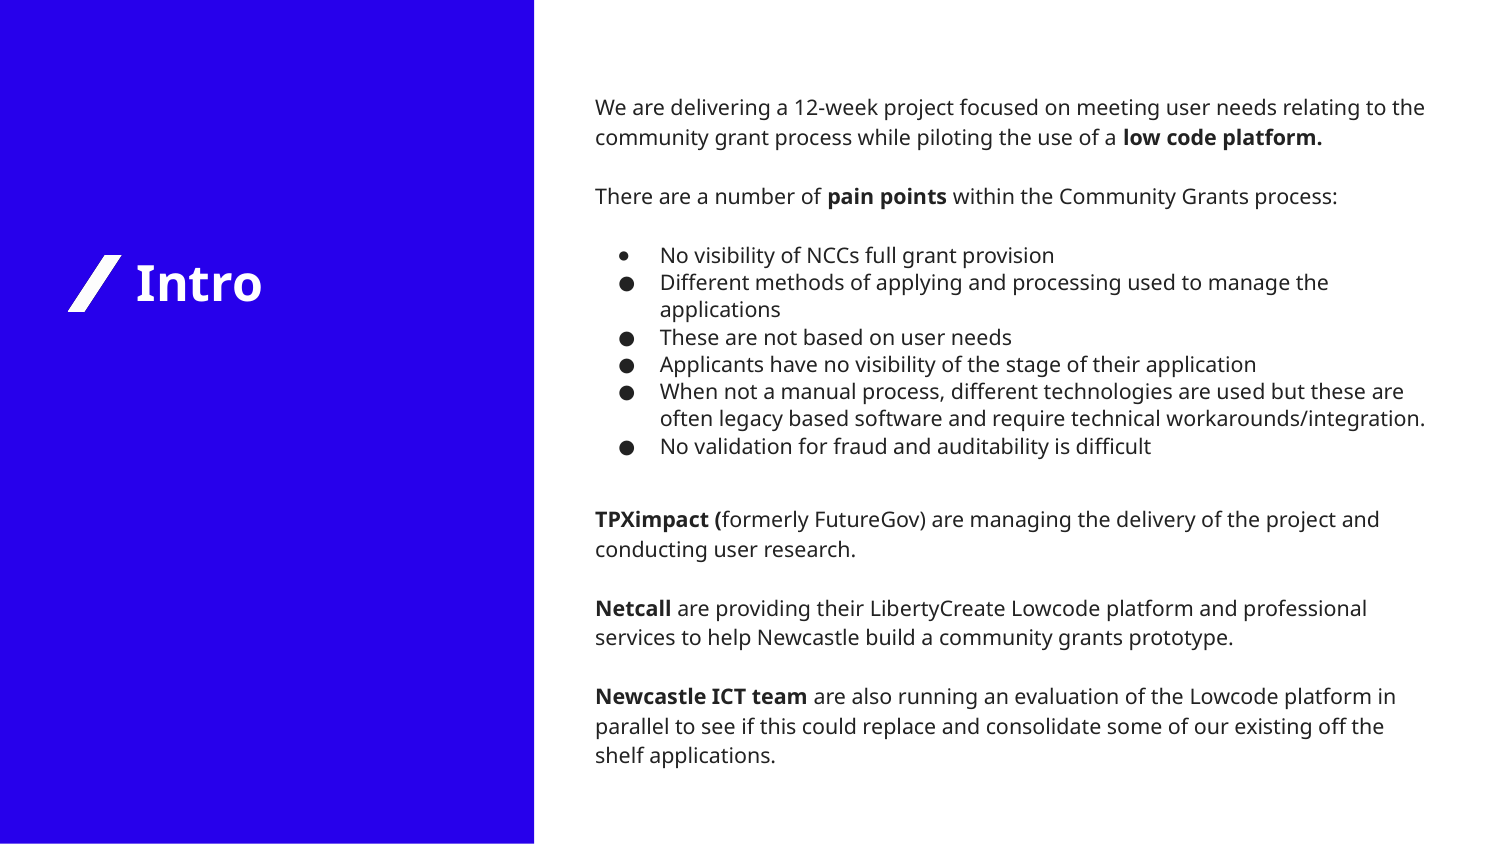

We are delivering a 12-week project focused on meeting user needs relating to the community grant process while piloting the use of a low code platform.
There are a number of pain points within the Community Grants process:
No visibility of NCCs full grant provision
Different methods of applying and processing used to manage the applications
These are not based on user needs
Applicants have no visibility of the stage of their application
When not a manual process, different technologies are used but these are often legacy based software and require technical workarounds/integration.
No validation for fraud and auditability is difficult
TPXimpact (formerly FutureGov) are managing the delivery of the project and conducting user research.
Netcall are providing their LibertyCreate Lowcode platform and professional services to help Newcastle build a community grants prototype.
Newcastle ICT team are also running an evaluation of the Lowcode platform in parallel to see if this could replace and consolidate some of our existing off the shelf applications.
# Intro